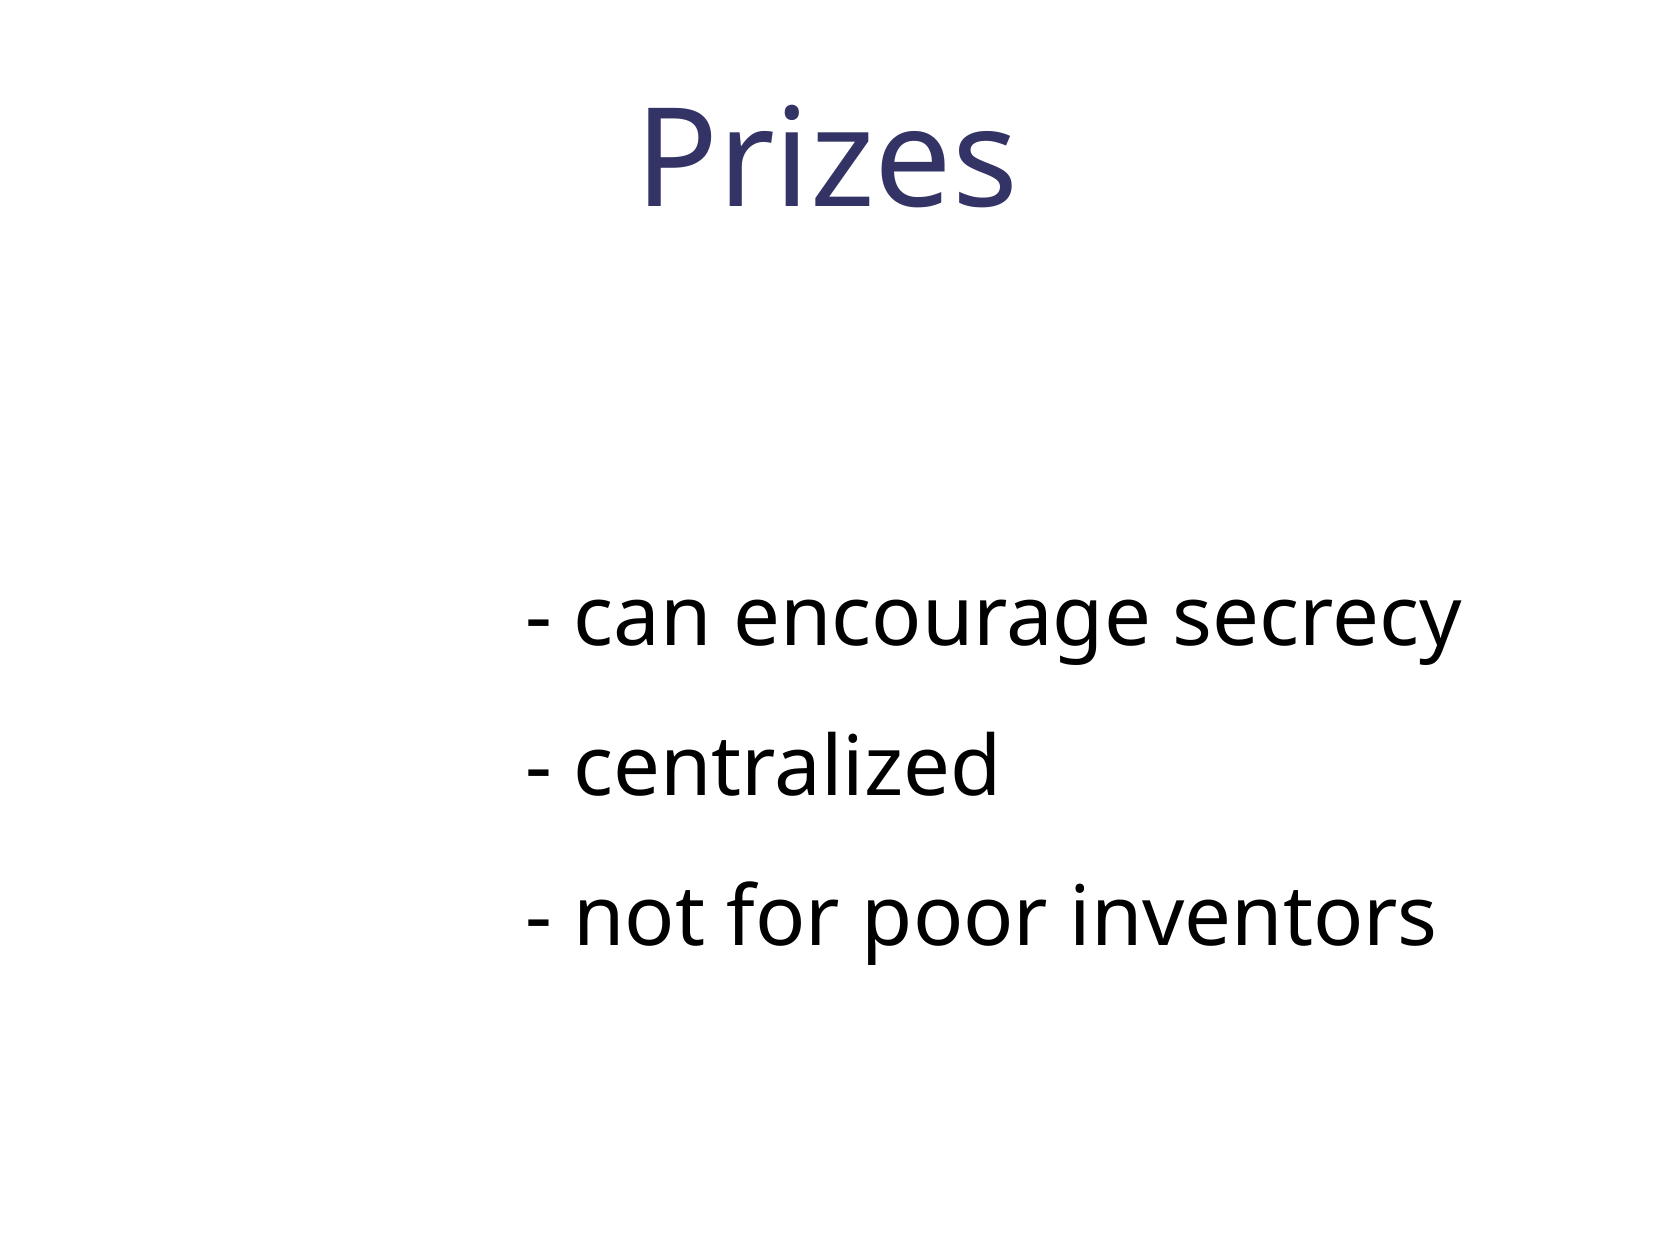

# Prizes
- can encourage secrecy
- centralized
- not for poor inventors